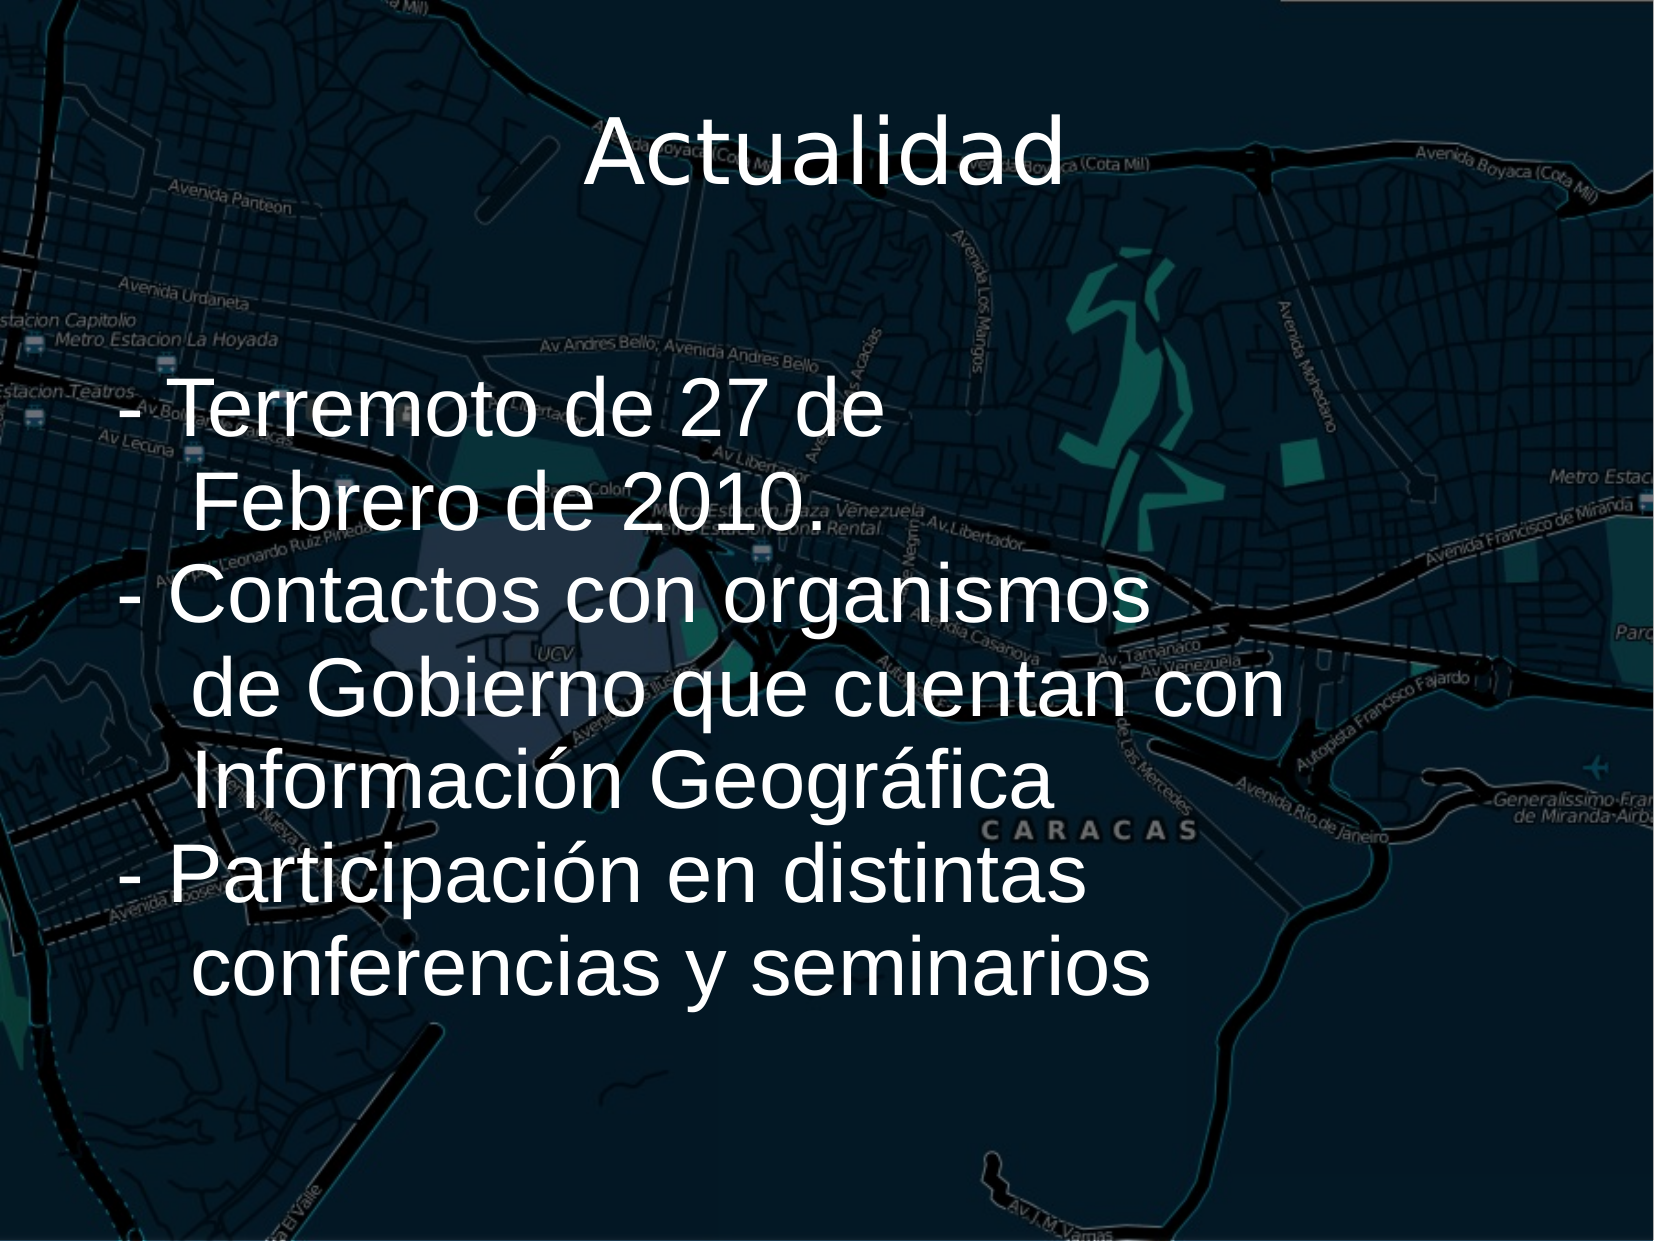

# Actualidad
- Terremoto de 27 de
	Febrero de 2010.
- Contactos con organismos
	de Gobierno que cuentan con
	Información Geográfica
- Participación en distintas
	conferencias y seminarios